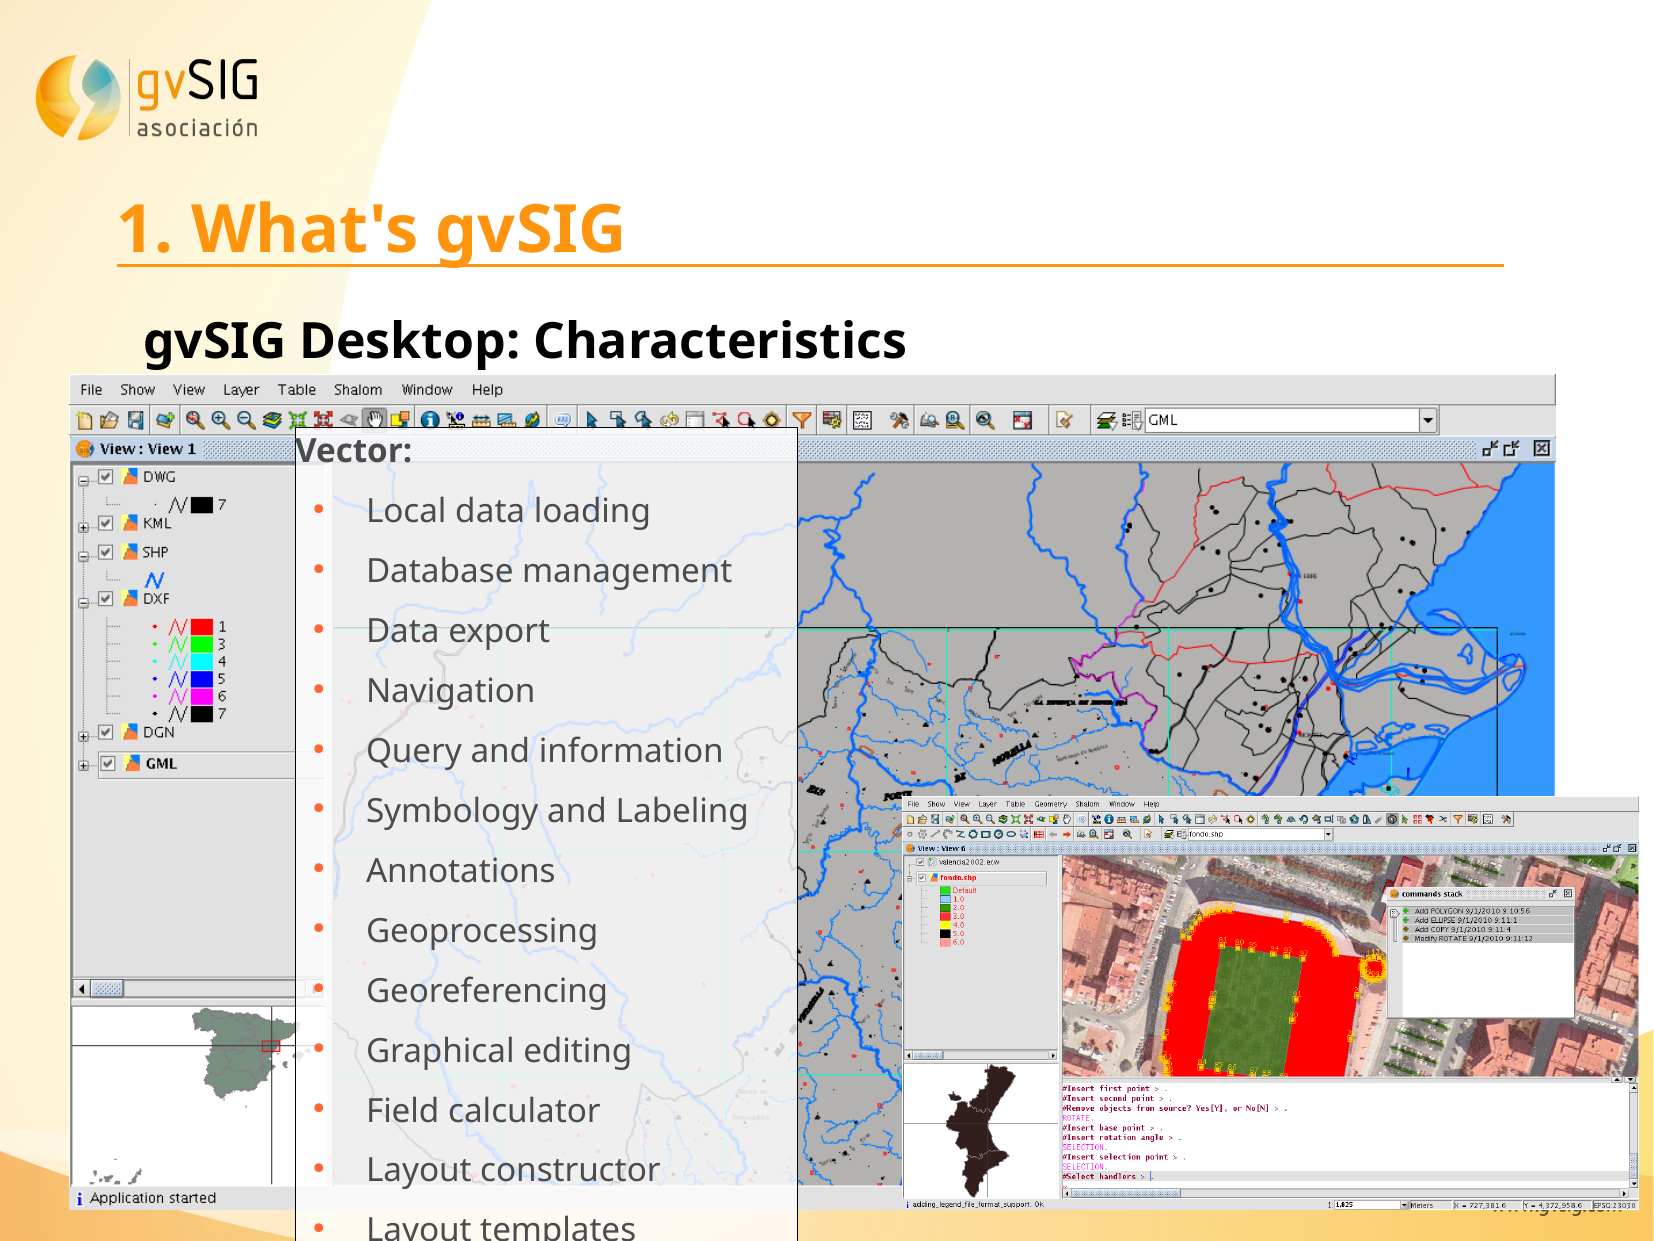

1. What's gvSIG
gvSIG Desktop: Characteristics
# Vector:
Local data loading
Database management
Data export
Navigation
Query and information
Symbology and Labeling
Annotations
Geoprocessing
Georeferencing
Graphical editing
Field calculator
Layout constructor
Layout templates
Scripting, ...